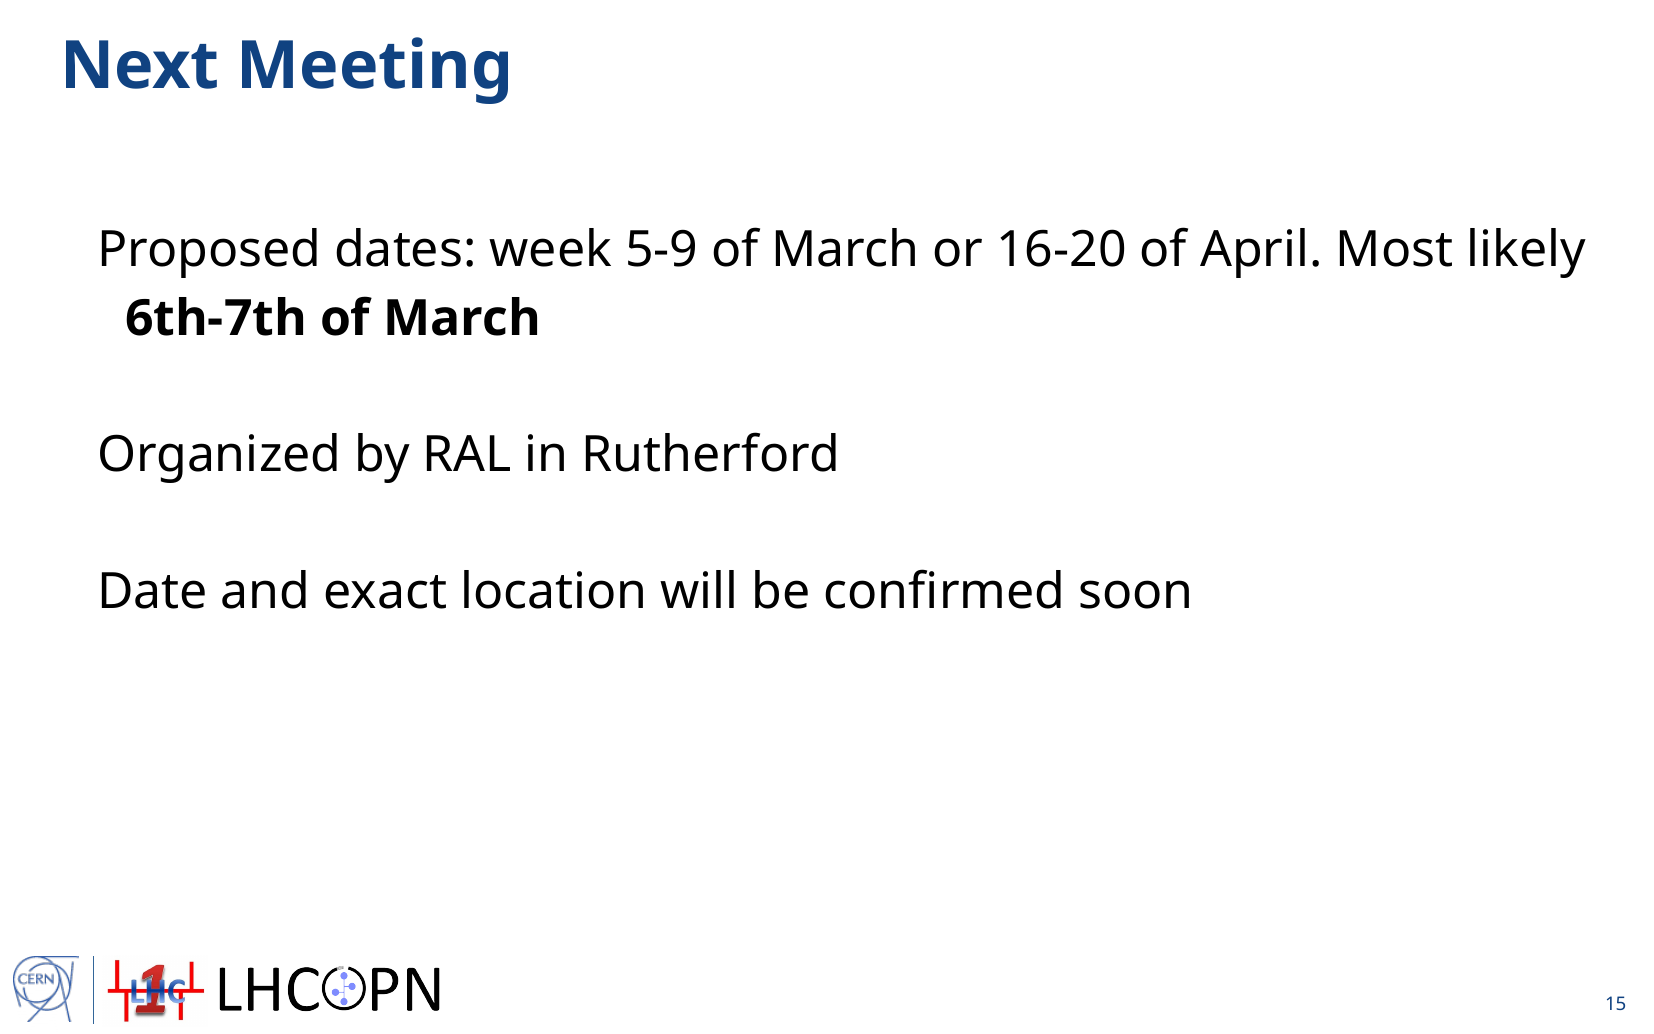

# Next Meeting
Proposed dates: week 5-9 of March or 16-20 of April. Most likely 6th-7th of March
Organized by RAL in Rutherford
Date and exact location will be confirmed soon